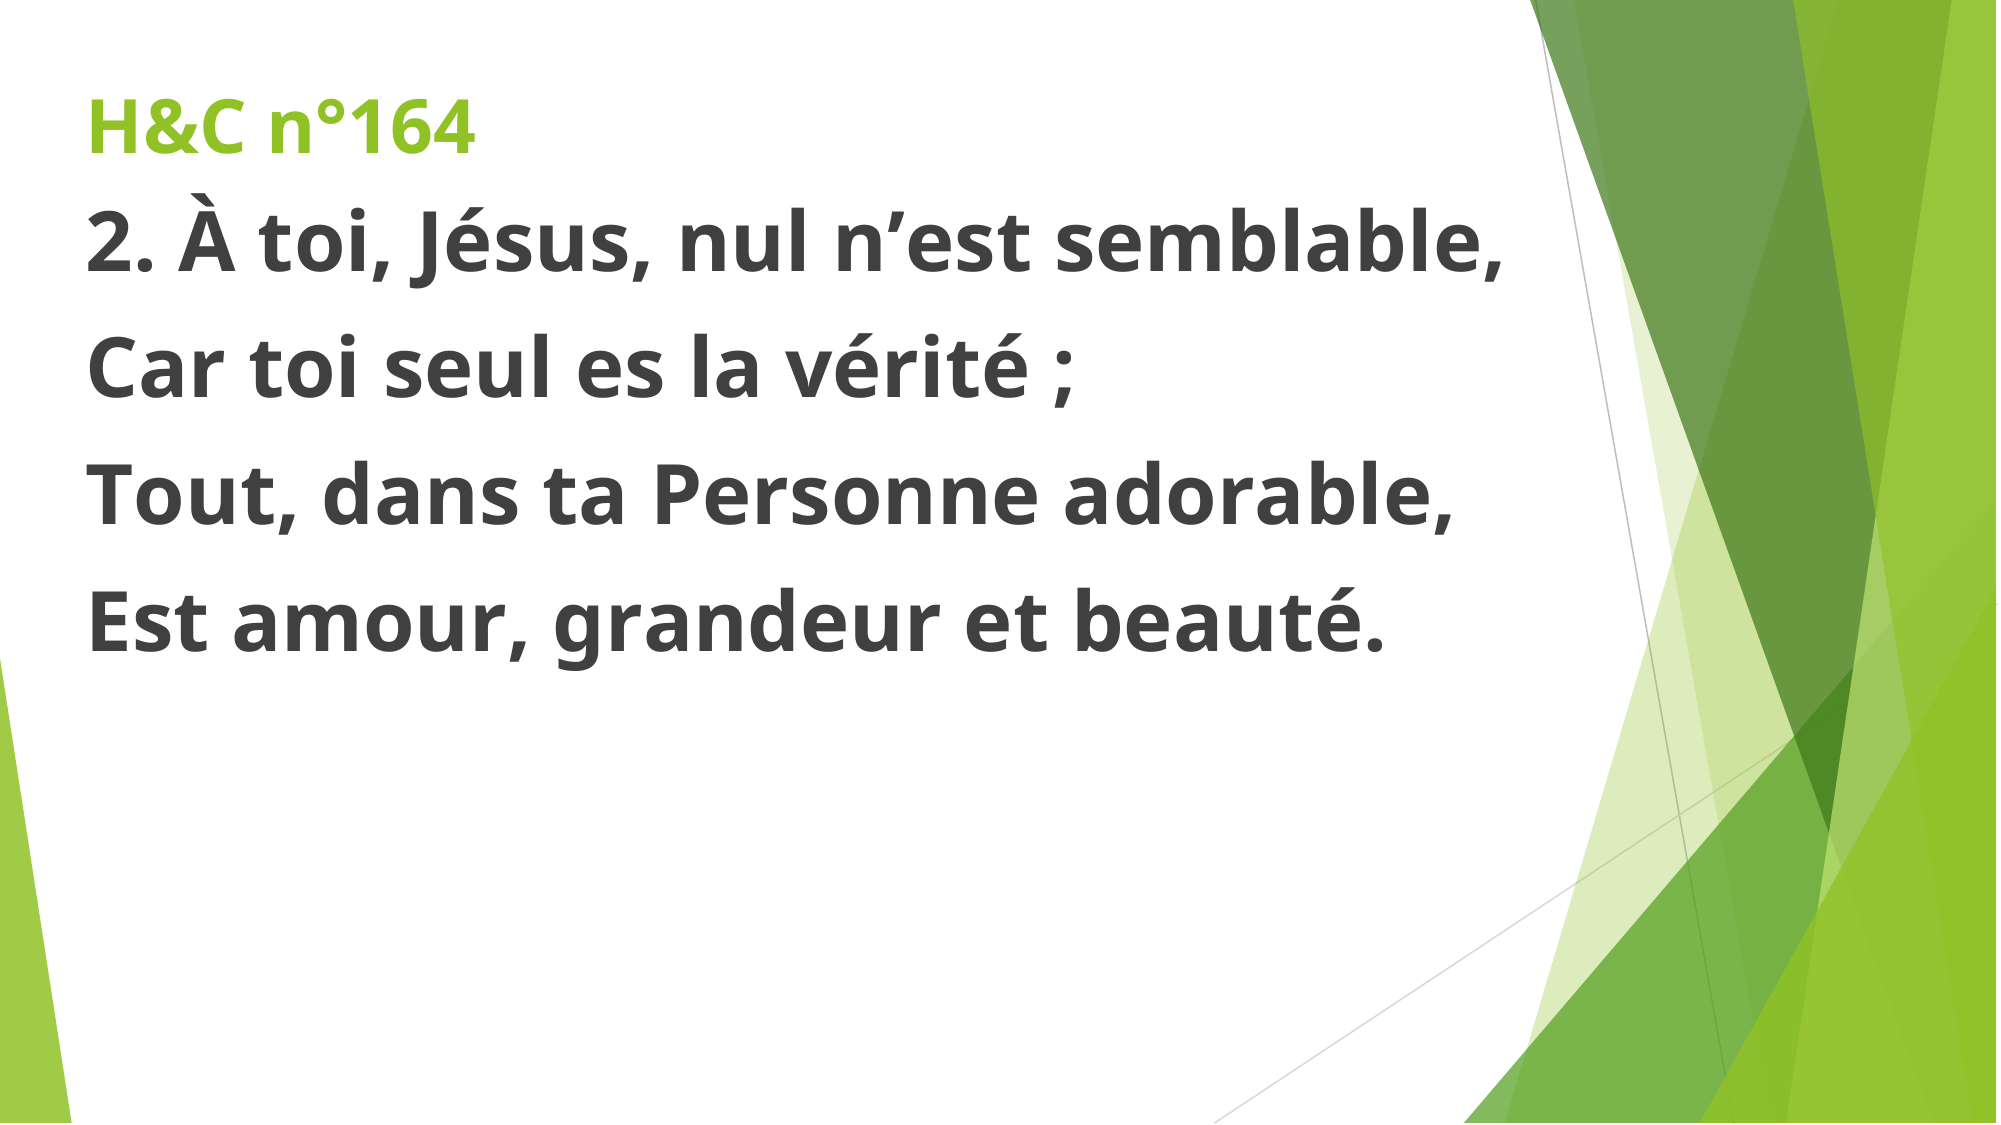

H&C n°164
2. À toi, Jésus, nul n’est semblable,
Car toi seul es la vérité ;
Tout, dans ta Personne adorable,
Est amour, grandeur et beauté.